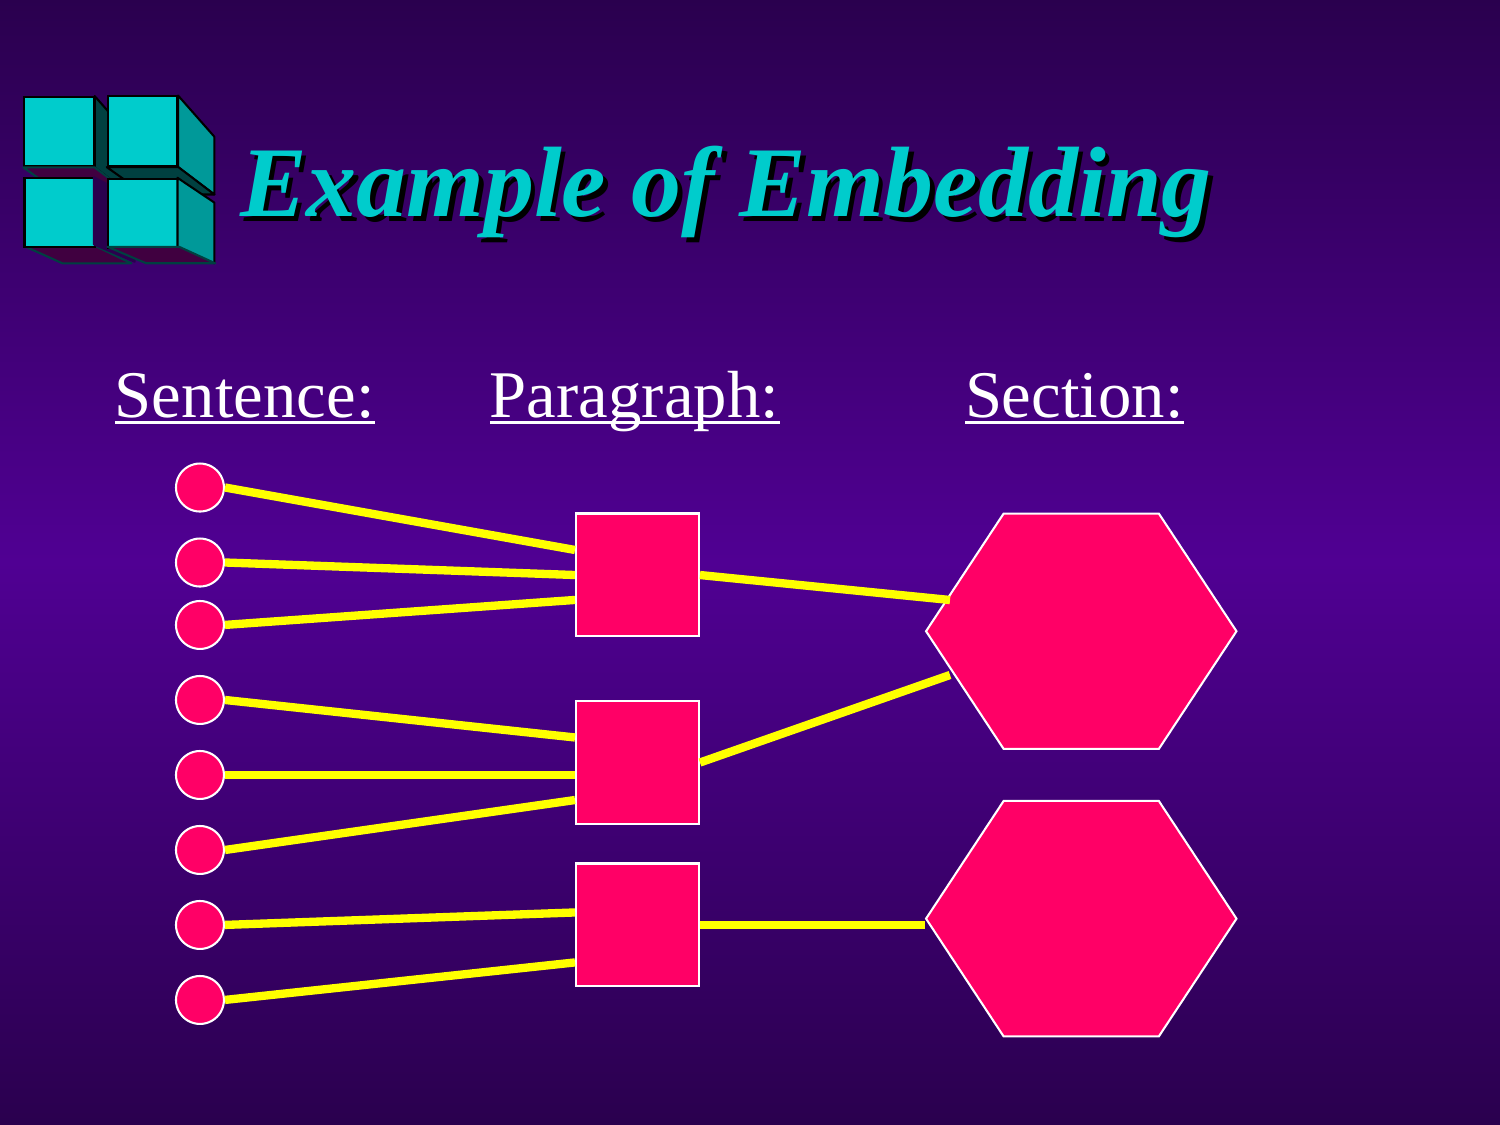

# Example of Embedding
Sentence:
Paragraph:
Section: